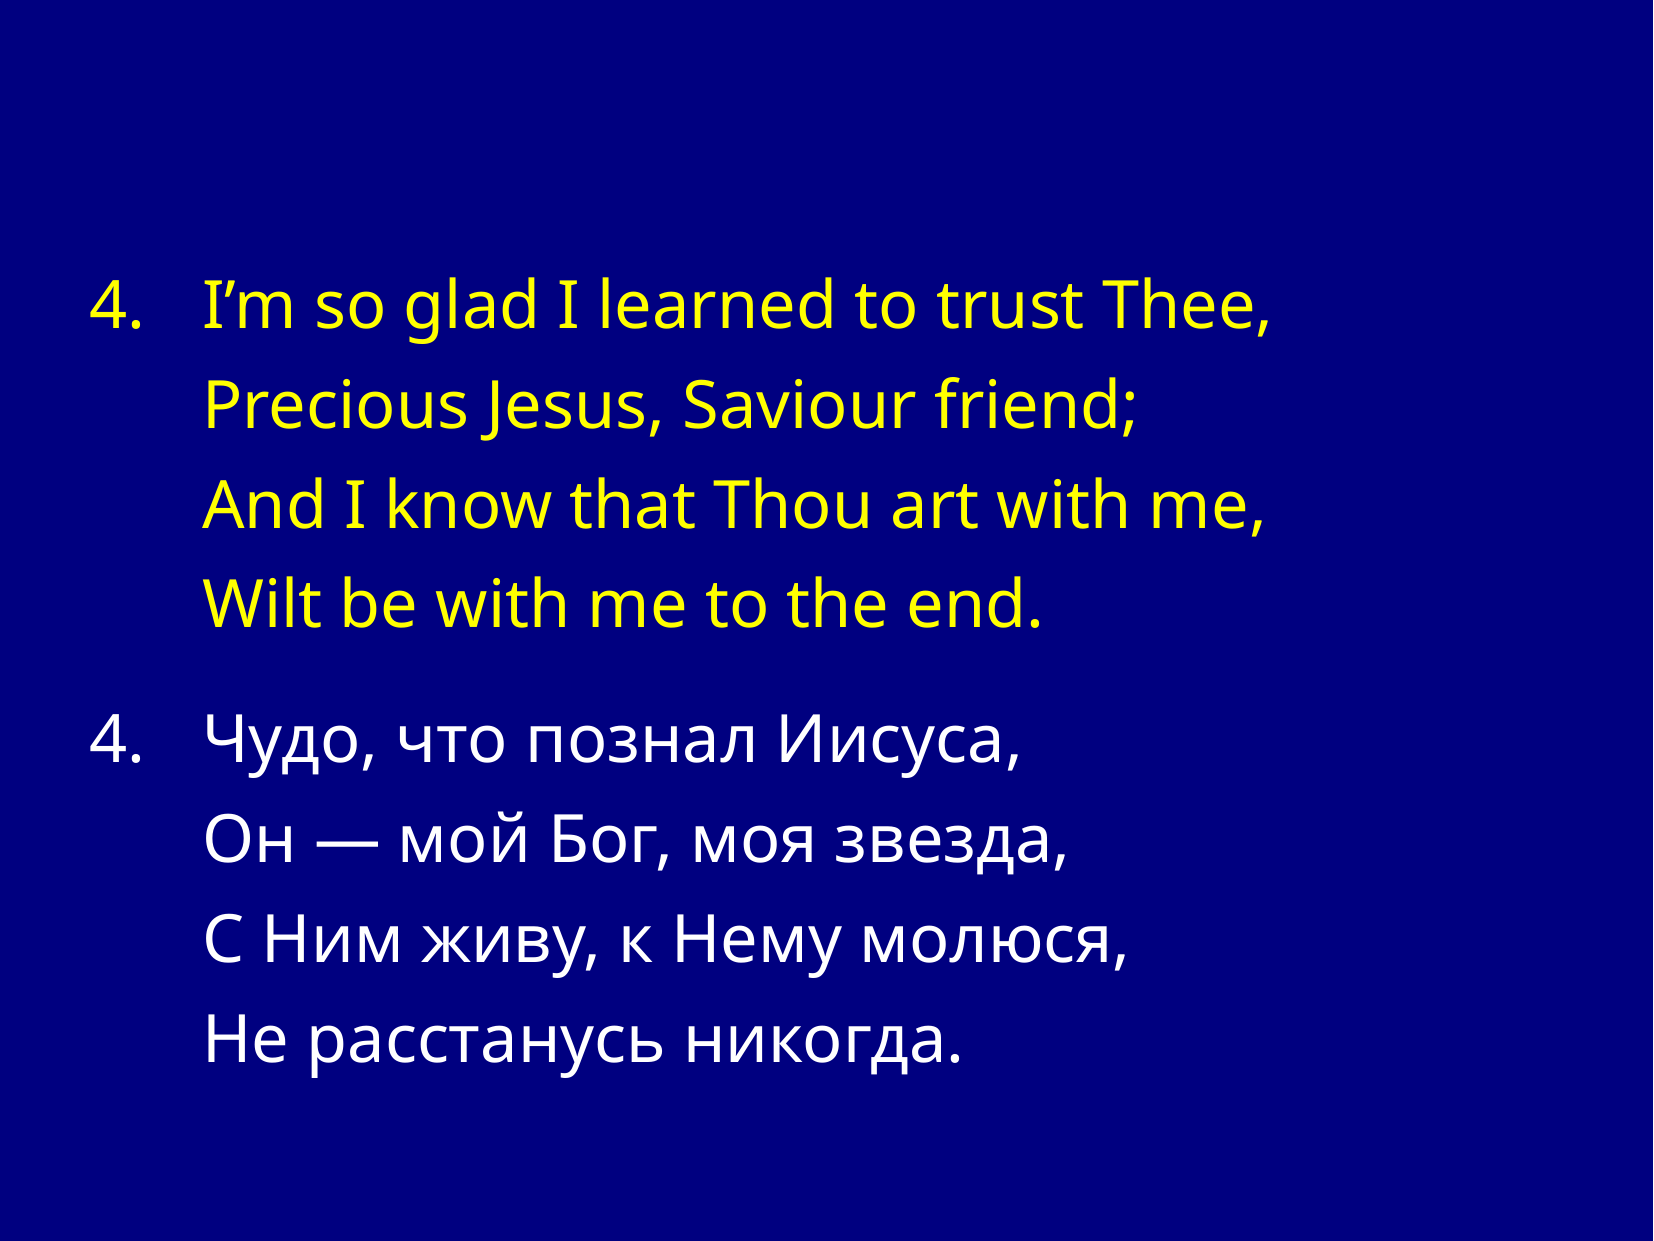

4.	I’m so glad I learned to trust Thee,
	Precious Jesus, Saviour friend;
	And I know that Thou art with me,
	Wilt be with me to the end.
4.	Чудо, что познал Иисуса,
	Он — мой Бог, моя звезда,
	С Ним живу, к Нему молюся,
	Не расстанусь никогда.